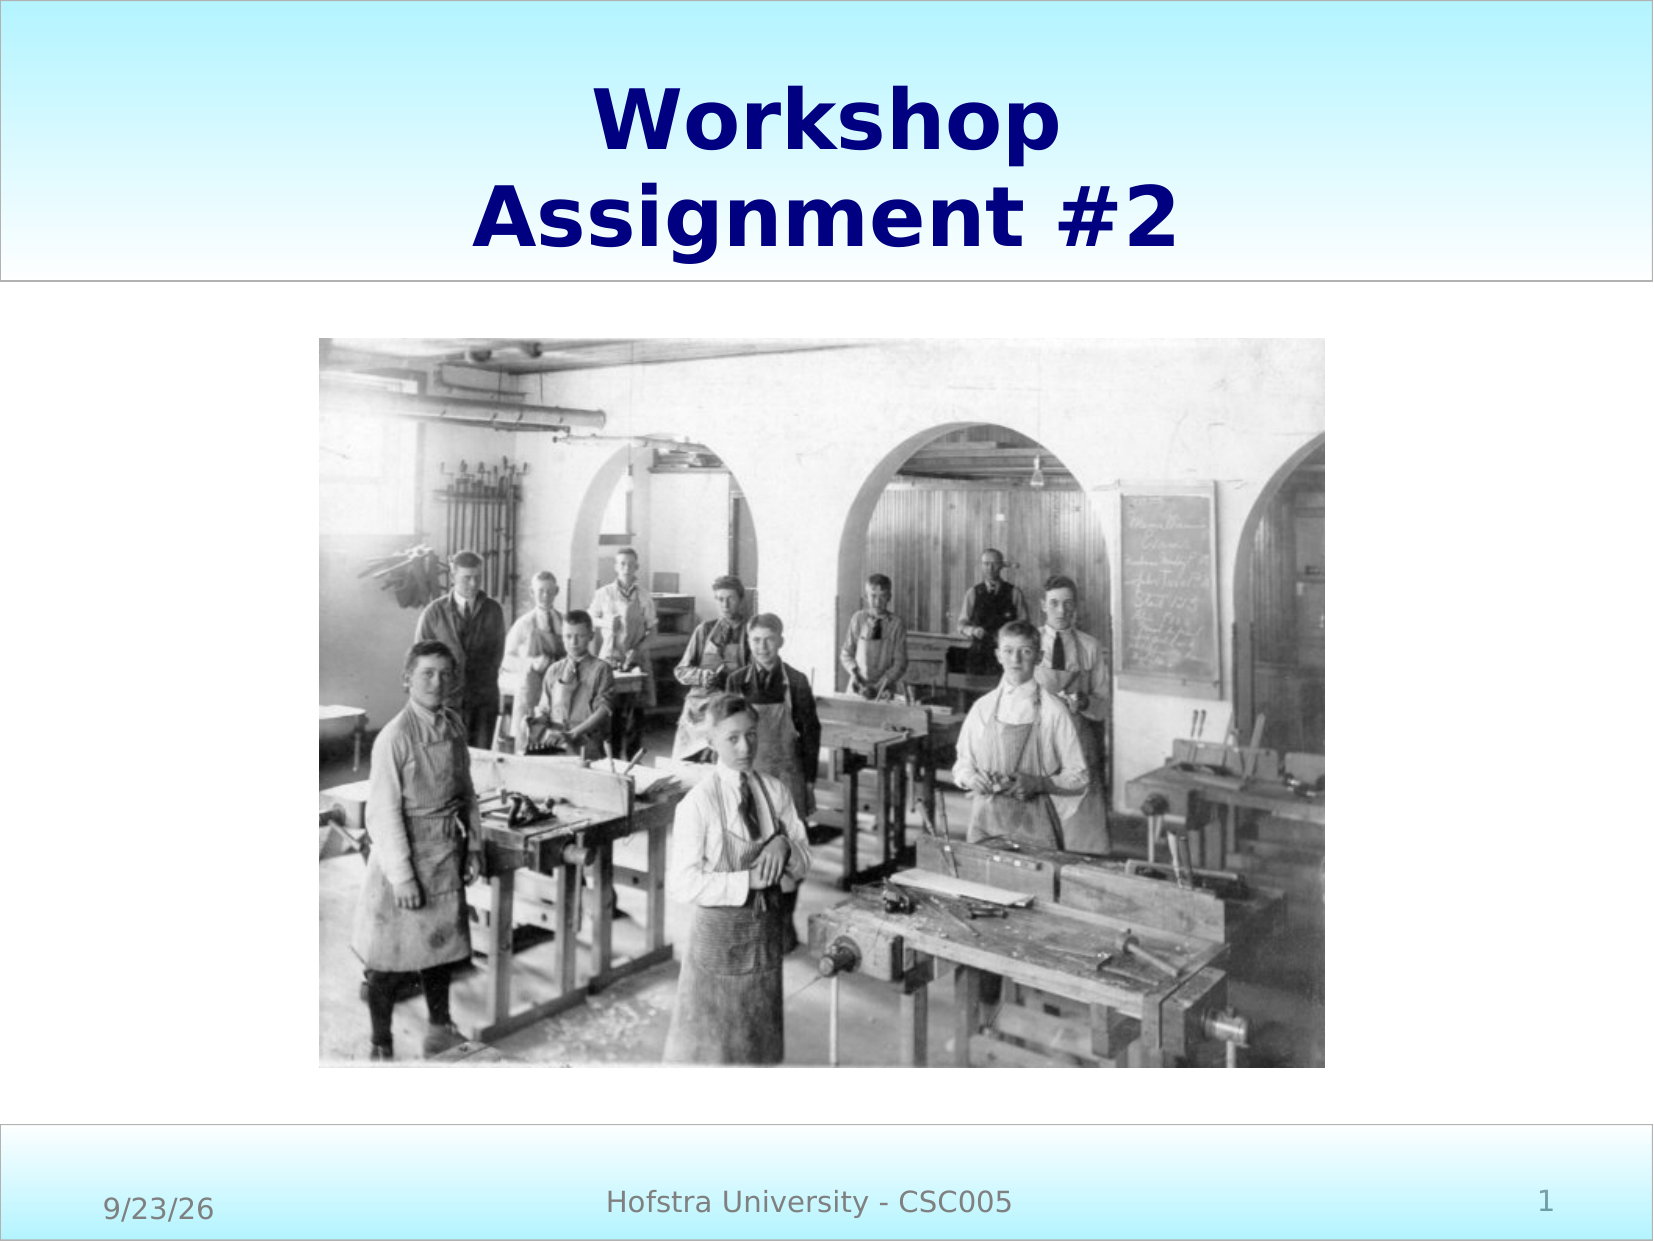

# Workshop Assignment #2
1
Hofstra University - CSC005